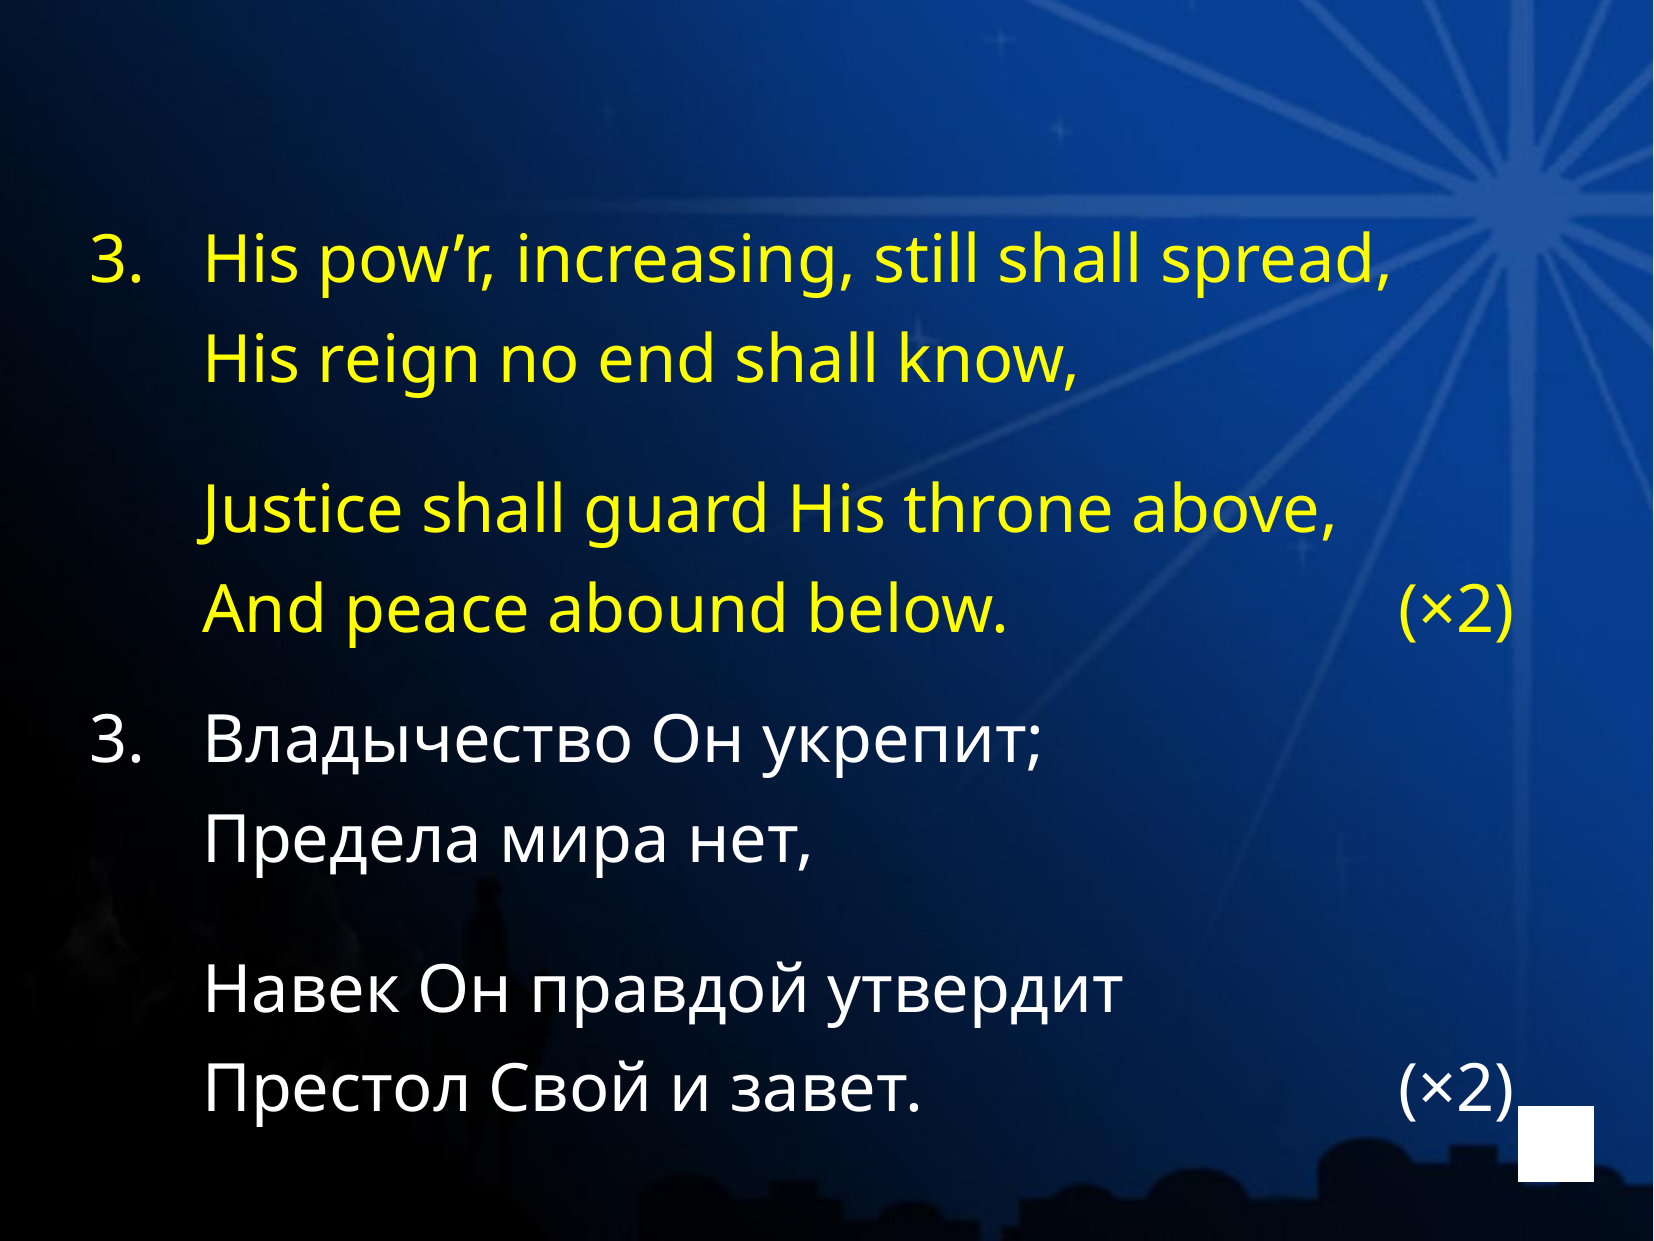

3.	His pow’r, increasing, still shall spread,
	His reign no end shall know,
	Justice shall guard His throne above,
	And peace abound below.	(×2)
3.	Владычество Он укрепит;
	Предела мира нет,
	Навек Он правдой утвердит
	Престол Свой и завет.	(×2)